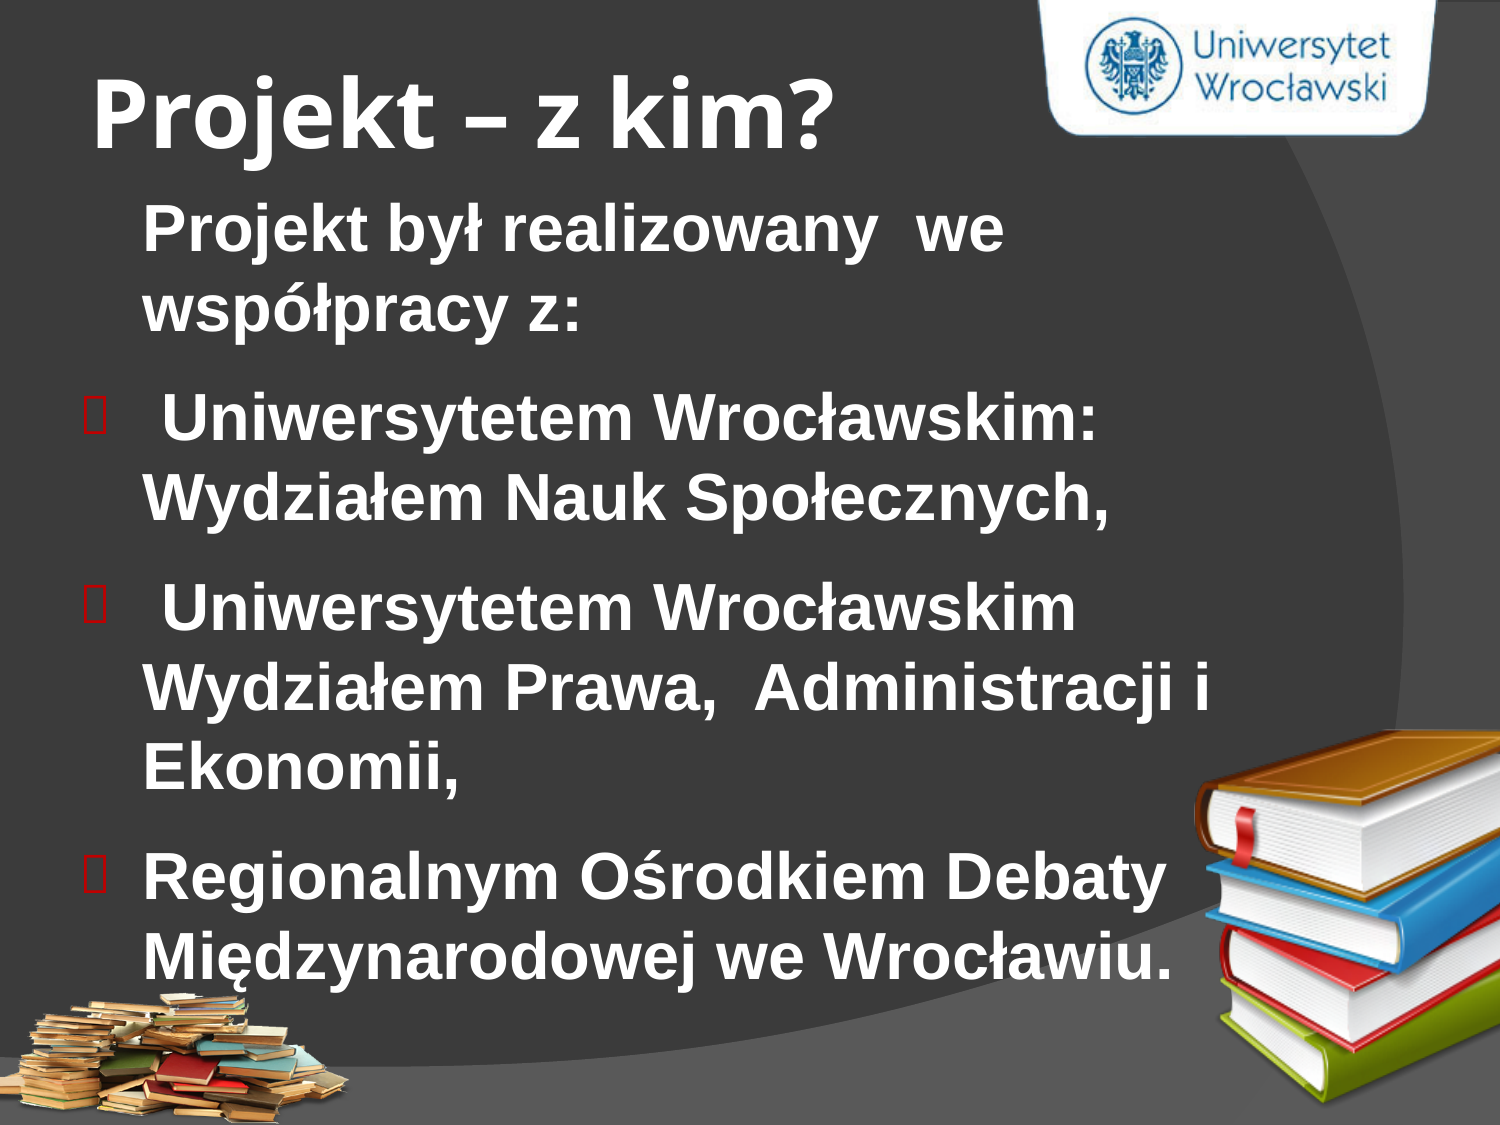

# Projekt – z kim?
Projekt był realizowany we współpracy z:
 Uniwersytetem Wrocławskim: Wydziałem Nauk Społecznych,
 Uniwersytetem Wrocławskim Wydziałem Prawa, Administracji i Ekonomii,
Regionalnym Ośrodkiem Debaty Międzynarodowej we Wrocławiu.